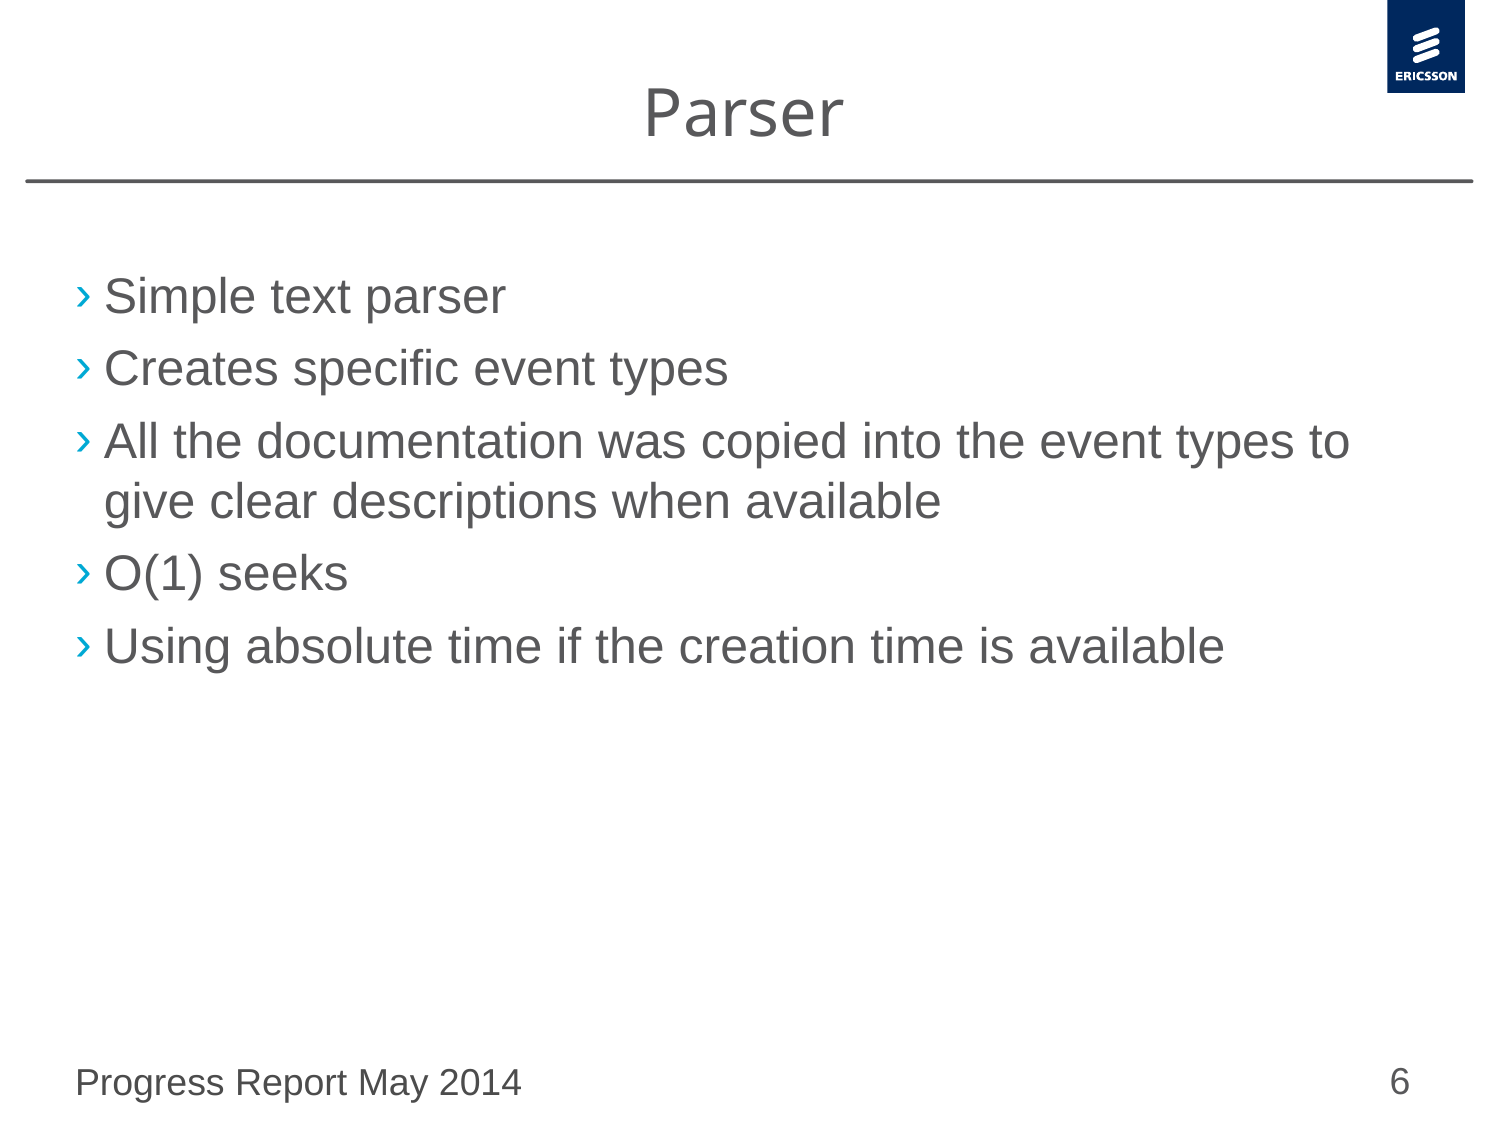

# Parser
Simple text parser
Creates specific event types
All the documentation was copied into the event types to give clear descriptions when available
O(1) seeks
Using absolute time if the creation time is available
Progress Report May 2014